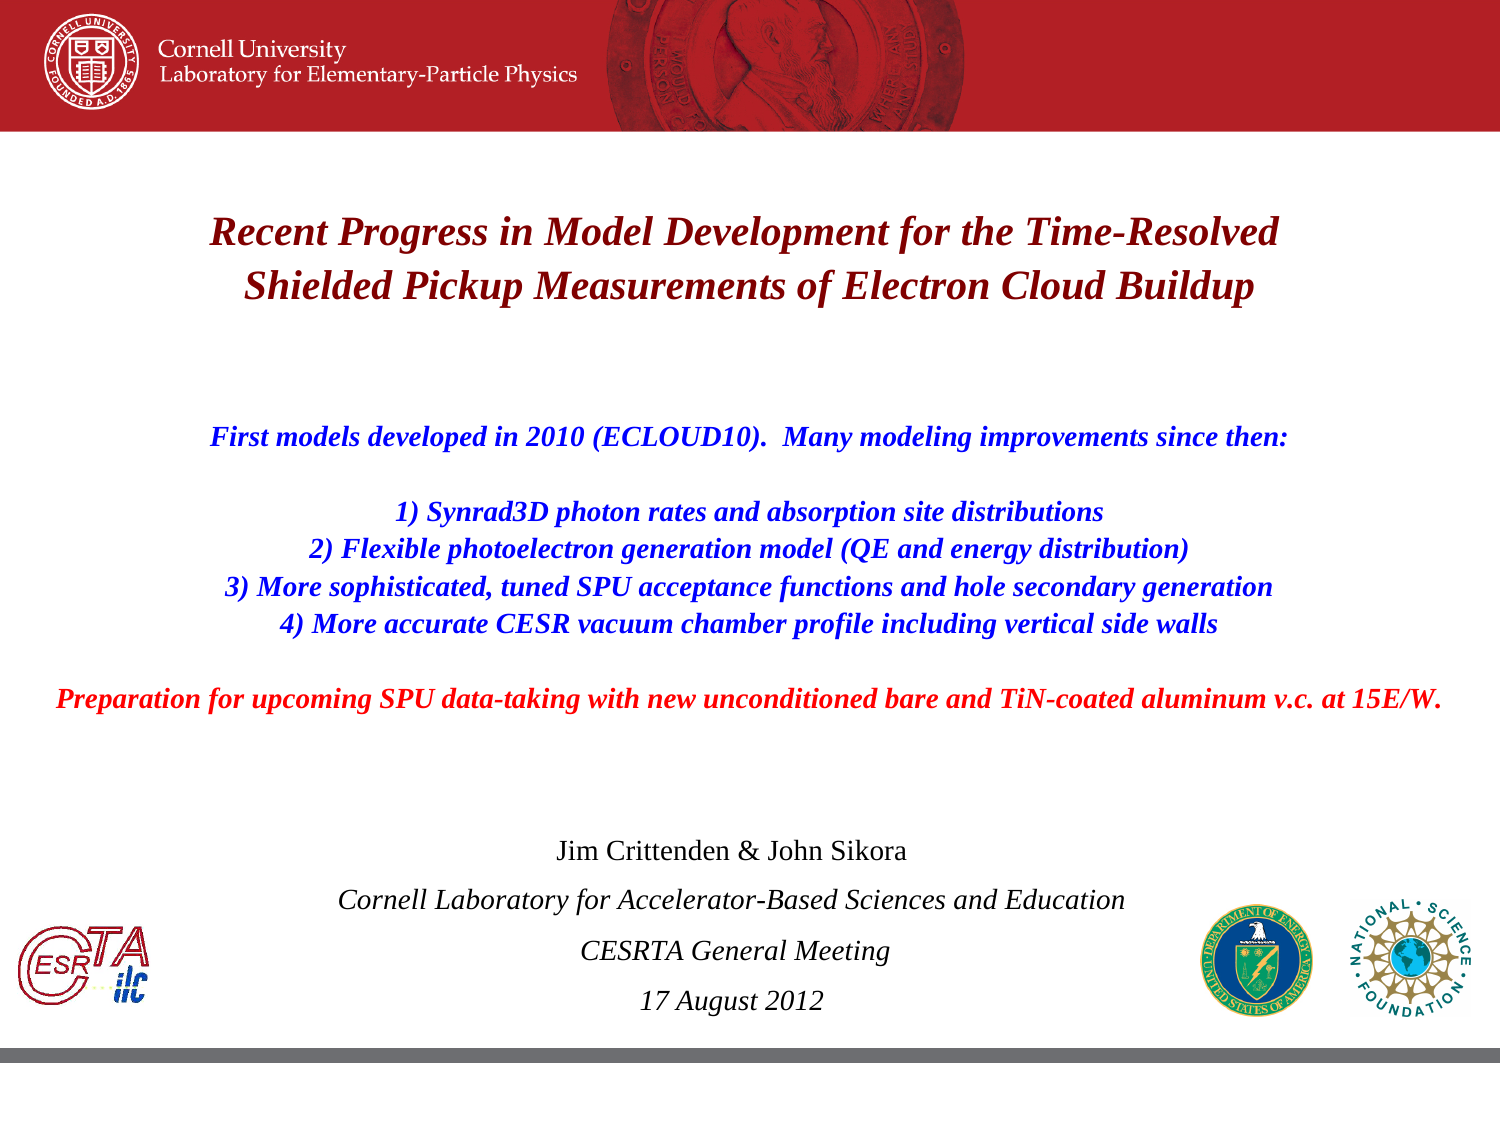

Recent Progress in Model Development for the Time-Resolved
Shielded Pickup Measurements of Electron Cloud Buildup
First models developed in 2010 (ECLOUD10). Many modeling improvements since then:
1) Synrad3D photon rates and absorption site distributions
2) Flexible photoelectron generation model (QE and energy distribution)
3) More sophisticated, tuned SPU acceptance functions and hole secondary generation
4) More accurate CESR vacuum chamber profile including vertical side walls
Preparation for upcoming SPU data-taking with new unconditioned bare and TiN-coated aluminum v.c. at 15E/W.
# Jim Crittenden & John Sikora
Cornell Laboratory for Accelerator-Based Sciences and Education
 CESRTA General Meeting
17 August 2012